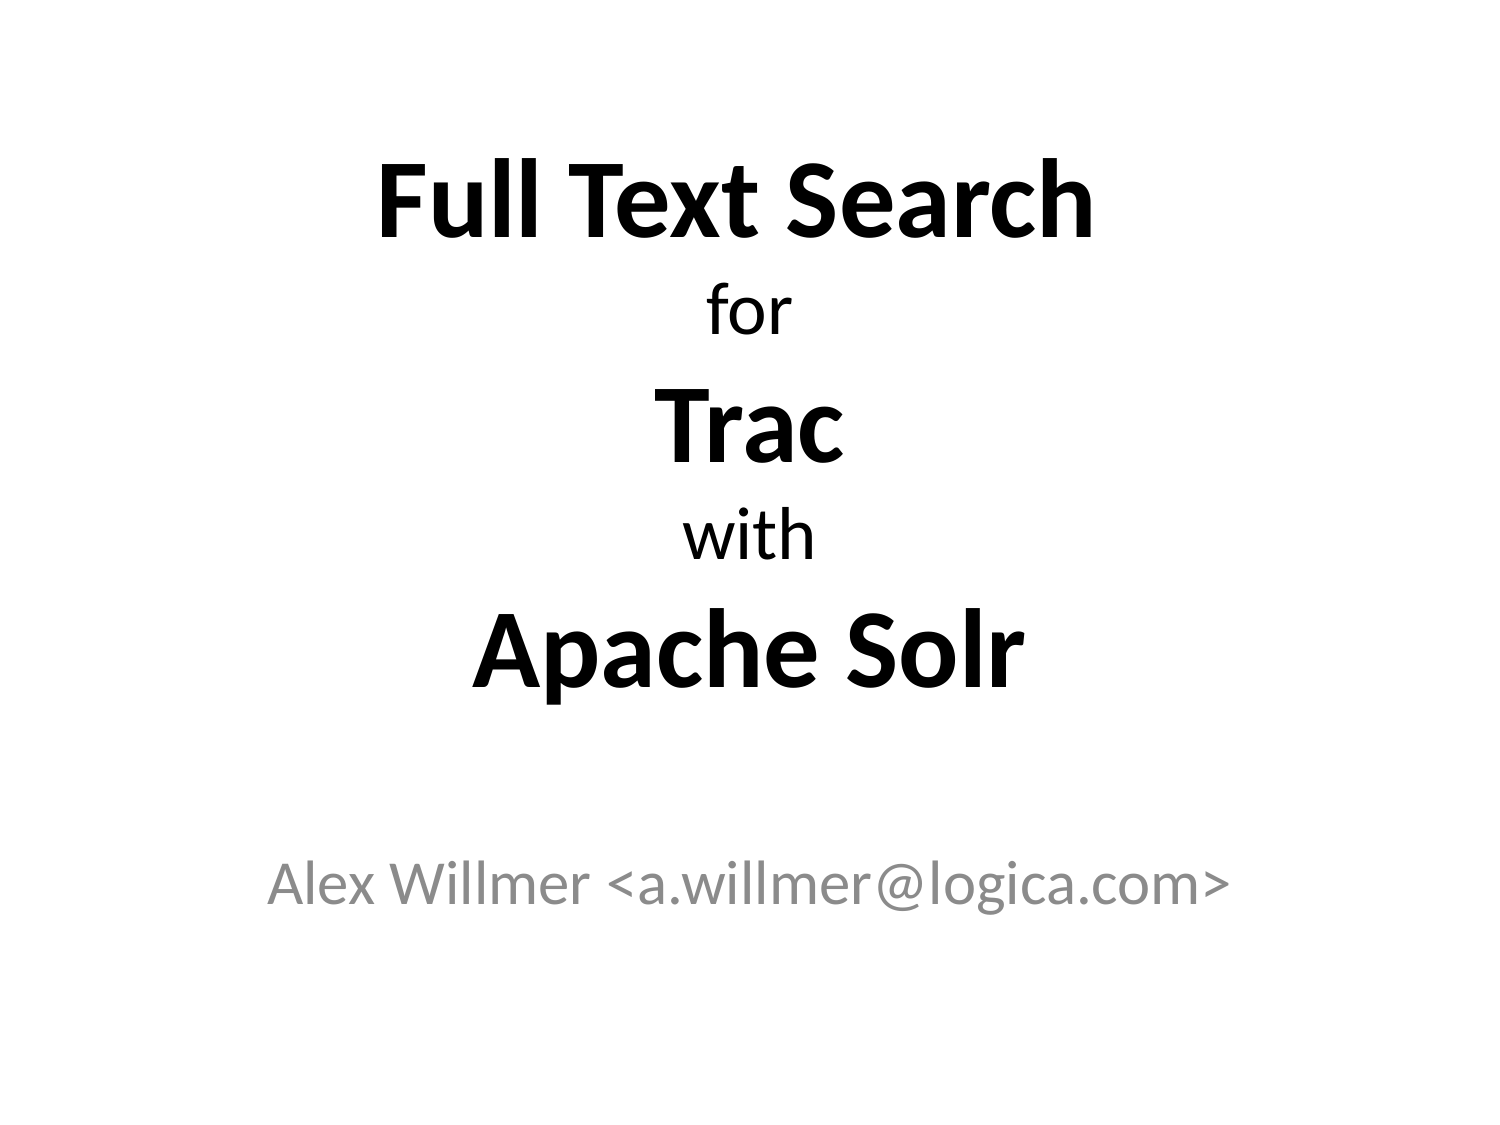

# Full Text Search for Trac with Apache Solr
Alex Willmer <a.willmer@logica.com>